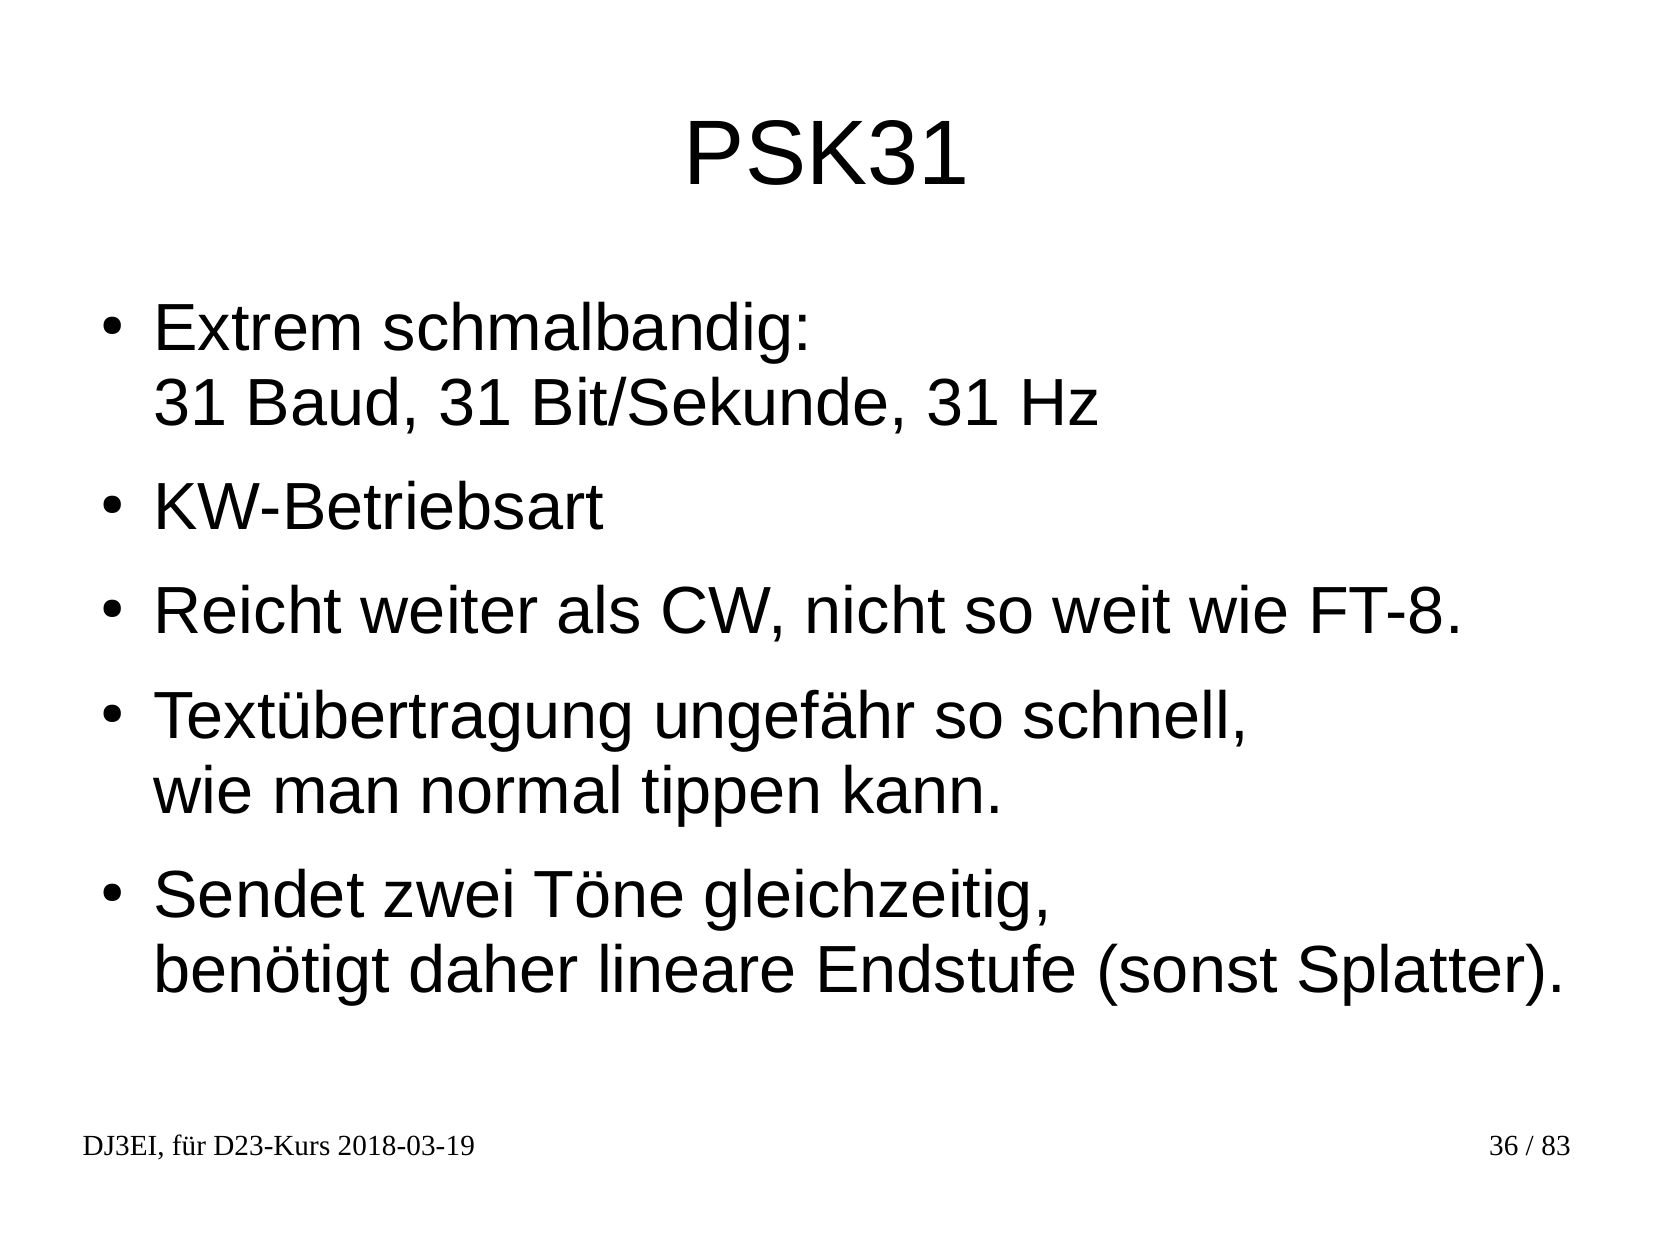

# PSK31
Extrem schmalbandig:
31 Baud, 31 Bit/Sekunde, 31 Hz
KW-Betriebsart
Reicht weiter als CW, nicht so weit wie FT-8.
Textübertragung ungefähr so schnell,
wie man normal tippen kann.
Sendet zwei Töne gleichzeitig,
benötigt daher lineare Endstufe (sonst Splatter).
36